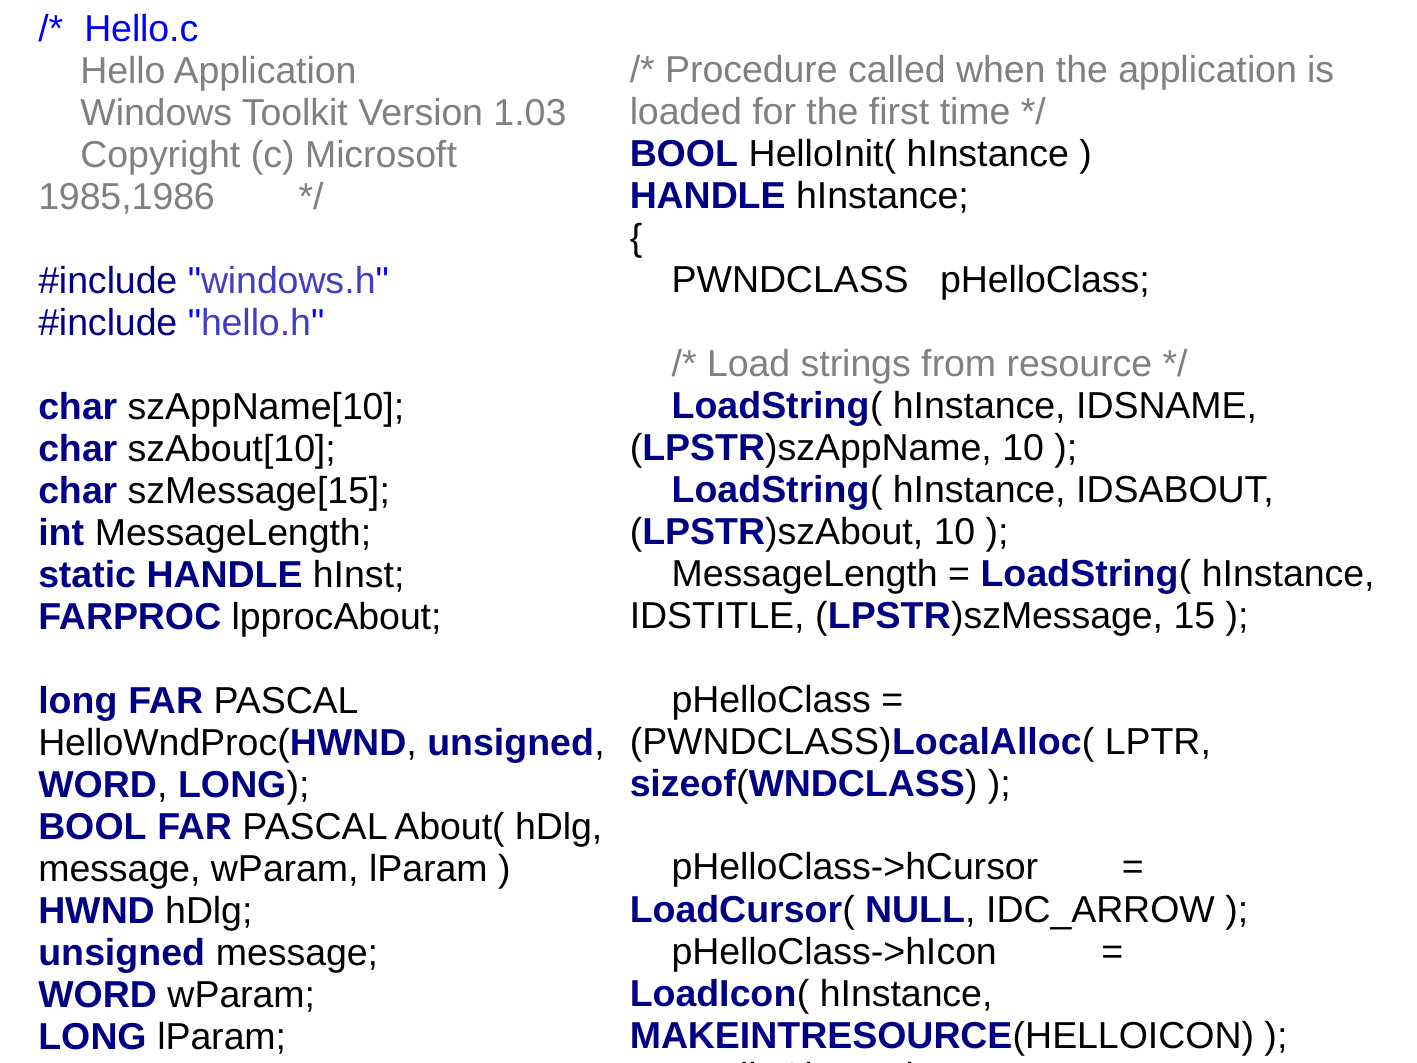

/* Hello.c
    Hello Application
    Windows Toolkit Version 1.03
    Copyright (c) Microsoft 1985,1986 */
#include "windows.h"
#include "hello.h"
char szAppName[10];
char szAbout[10];
char szMessage[15];
int MessageLength;
static HANDLE hInst;
FARPROC lpprocAbout;
long FAR PASCAL HelloWndProc(HWND, unsigned, WORD, LONG);
BOOL FAR PASCAL About( hDlg, message, wParam, lParam )
HWND hDlg;
unsigned message;
WORD wParam;
LONG lParam;
{
 if (message == WM_COMMAND) {
 EndDialog( hDlg, TRUE );
 return TRUE;
 }
 else if (message == WM_INITDIALOG)
 return TRUE;
 else return FALSE;
}
void HelloPaint( hDC )
HDC hDC;
{
 TextOut( hDC,
 (short)10,
 (short)10,
 (LPSTR)szMessage,
 (short)MessageLength );
}
/* Procedure called when the application is loaded for the first time */
BOOL HelloInit( hInstance )
HANDLE hInstance;
{
 PWNDCLASS pHelloClass;
 /* Load strings from resource */
 LoadString( hInstance, IDSNAME, (LPSTR)szAppName, 10 );
 LoadString( hInstance, IDSABOUT, (LPSTR)szAbout, 10 );
 MessageLength = LoadString( hInstance, IDSTITLE, (LPSTR)szMessage, 15 );
 pHelloClass = (PWNDCLASS)LocalAlloc( LPTR, sizeof(WNDCLASS) );
 pHelloClass->hCursor = LoadCursor( NULL, IDC_ARROW );
 pHelloClass->hIcon = LoadIcon( hInstance, MAKEINTRESOURCE(HELLOICON) );
 pHelloClass->lpszMenuName = (LPSTR)NULL;
 pHelloClass->lpszClassName = (LPSTR)szAppName;
 pHelloClass->hbrBackground = (HBRUSH)GetStockObject( WHITE_BRUSH );
 pHelloClass->hInstance = hInstance;
 pHelloClass->style = CS_HREDRAW | CS_VREDRAW;
 pHelloClass->lpfnWndProc = HelloWndProc;
 if (!RegisterClass( (LPWNDCLASS)pHelloClass ) )
 /* Initialization failed.
         * Windows will automatically deallocate all allocated memory.
         */
 return FALSE;
 LocalFree( (HANDLE)pHelloClass );
 return TRUE; /* Initialization succeeded */
}